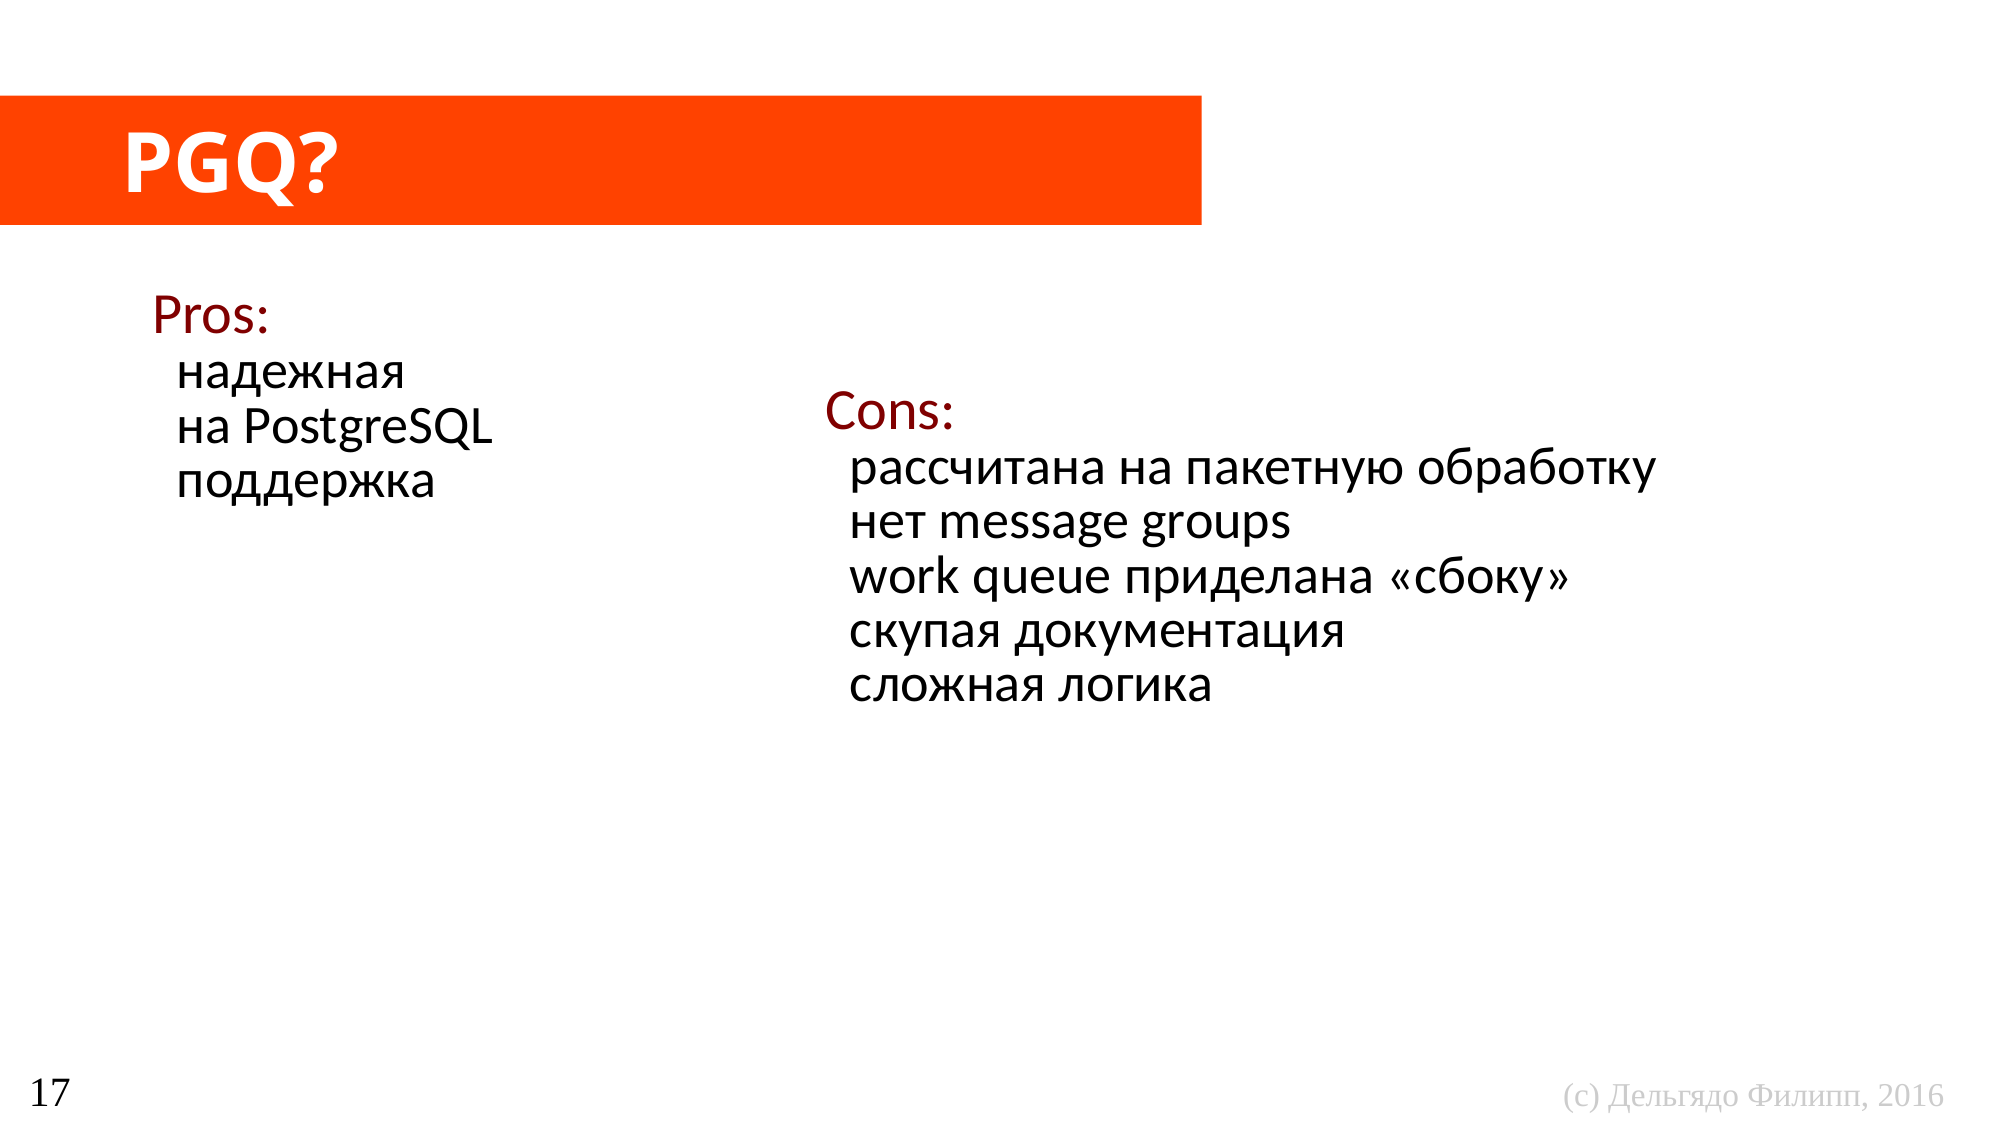

# PGQ?
Pros:
 надежная
 на PostgreSQL
 поддержка
Cons:
 рассчитана на пакетную обработку
 нет message groups
 work queue приделана «сбоку»
 скупая документация
 сложная логика
17
(c) Дельгядо Филипп, 2016